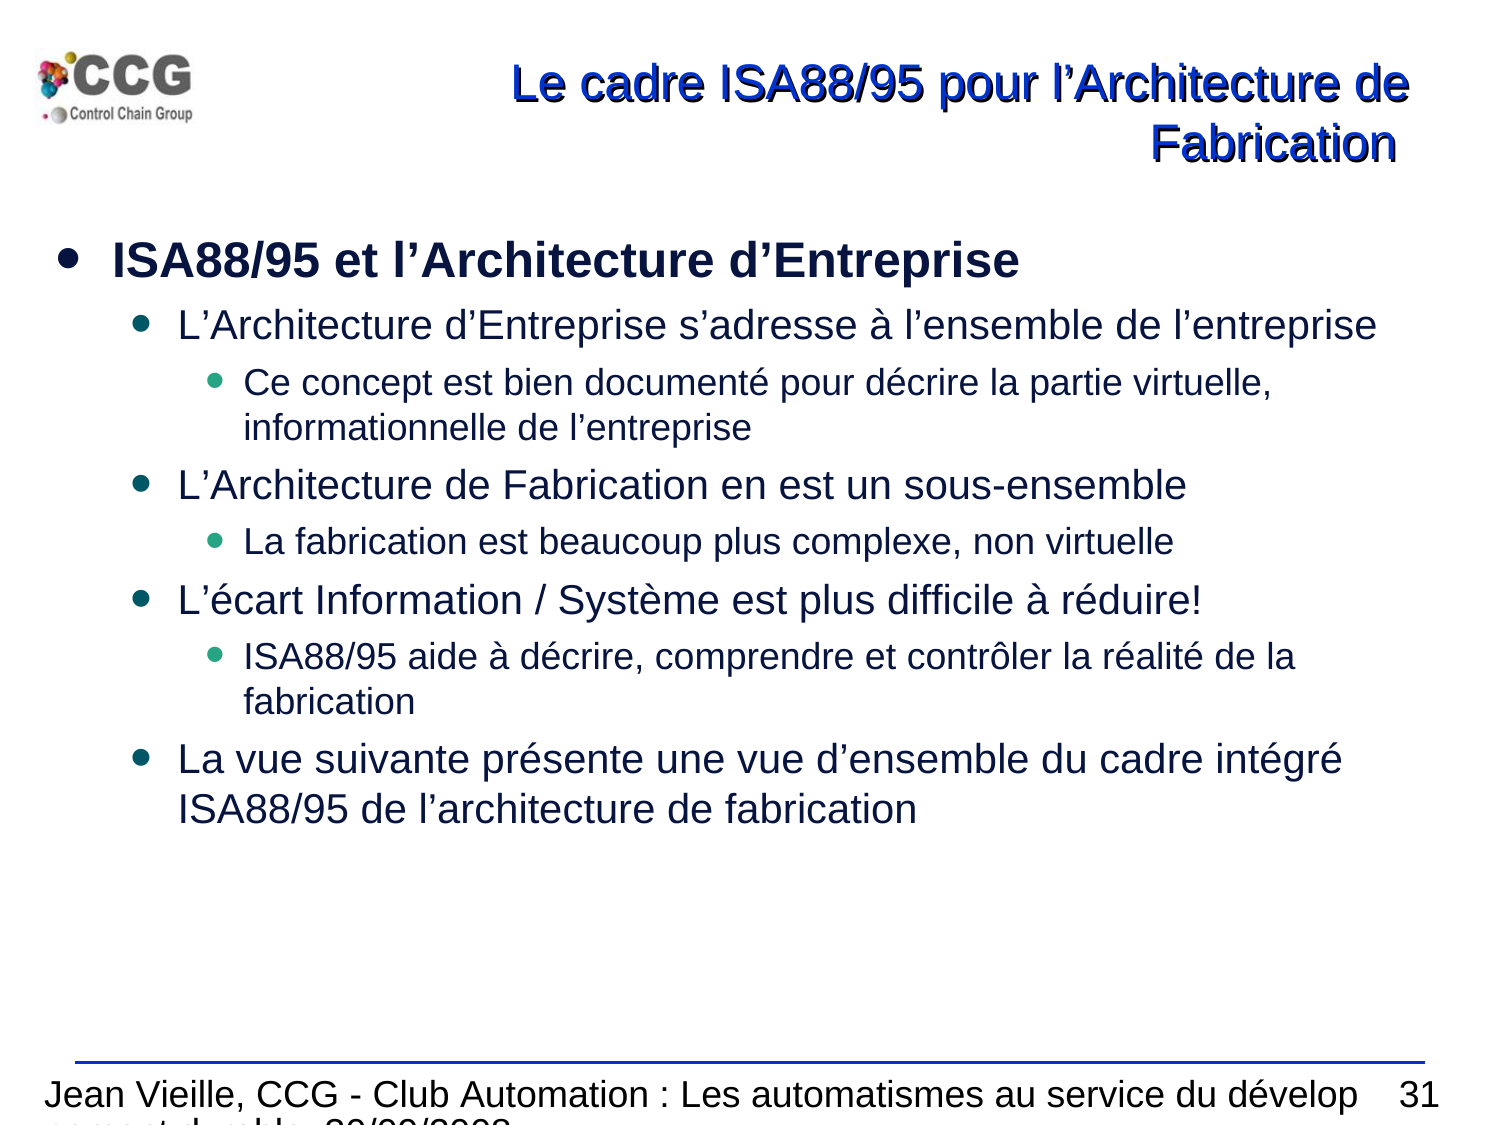

# Le cadre ISA88/95 pour l’Architecture de Fabrication
ISA88/95 et l’Architecture d’Entreprise
L’Architecture d’Entreprise s’adresse à l’ensemble de l’entreprise
Ce concept est bien documenté pour décrire la partie virtuelle, informationnelle de l’entreprise
L’Architecture de Fabrication en est un sous-ensemble
La fabrication est beaucoup plus complexe, non virtuelle
L’écart Information / Système est plus difficile à réduire!
ISA88/95 aide à décrire, comprendre et contrôler la réalité de la fabrication
La vue suivante présente une vue d’ensemble du cadre intégré ISA88/95 de l’architecture de fabrication
Jean Vieille, CCG - Club Automation : Les automatismes au service du développement durable  30/09/2008
31